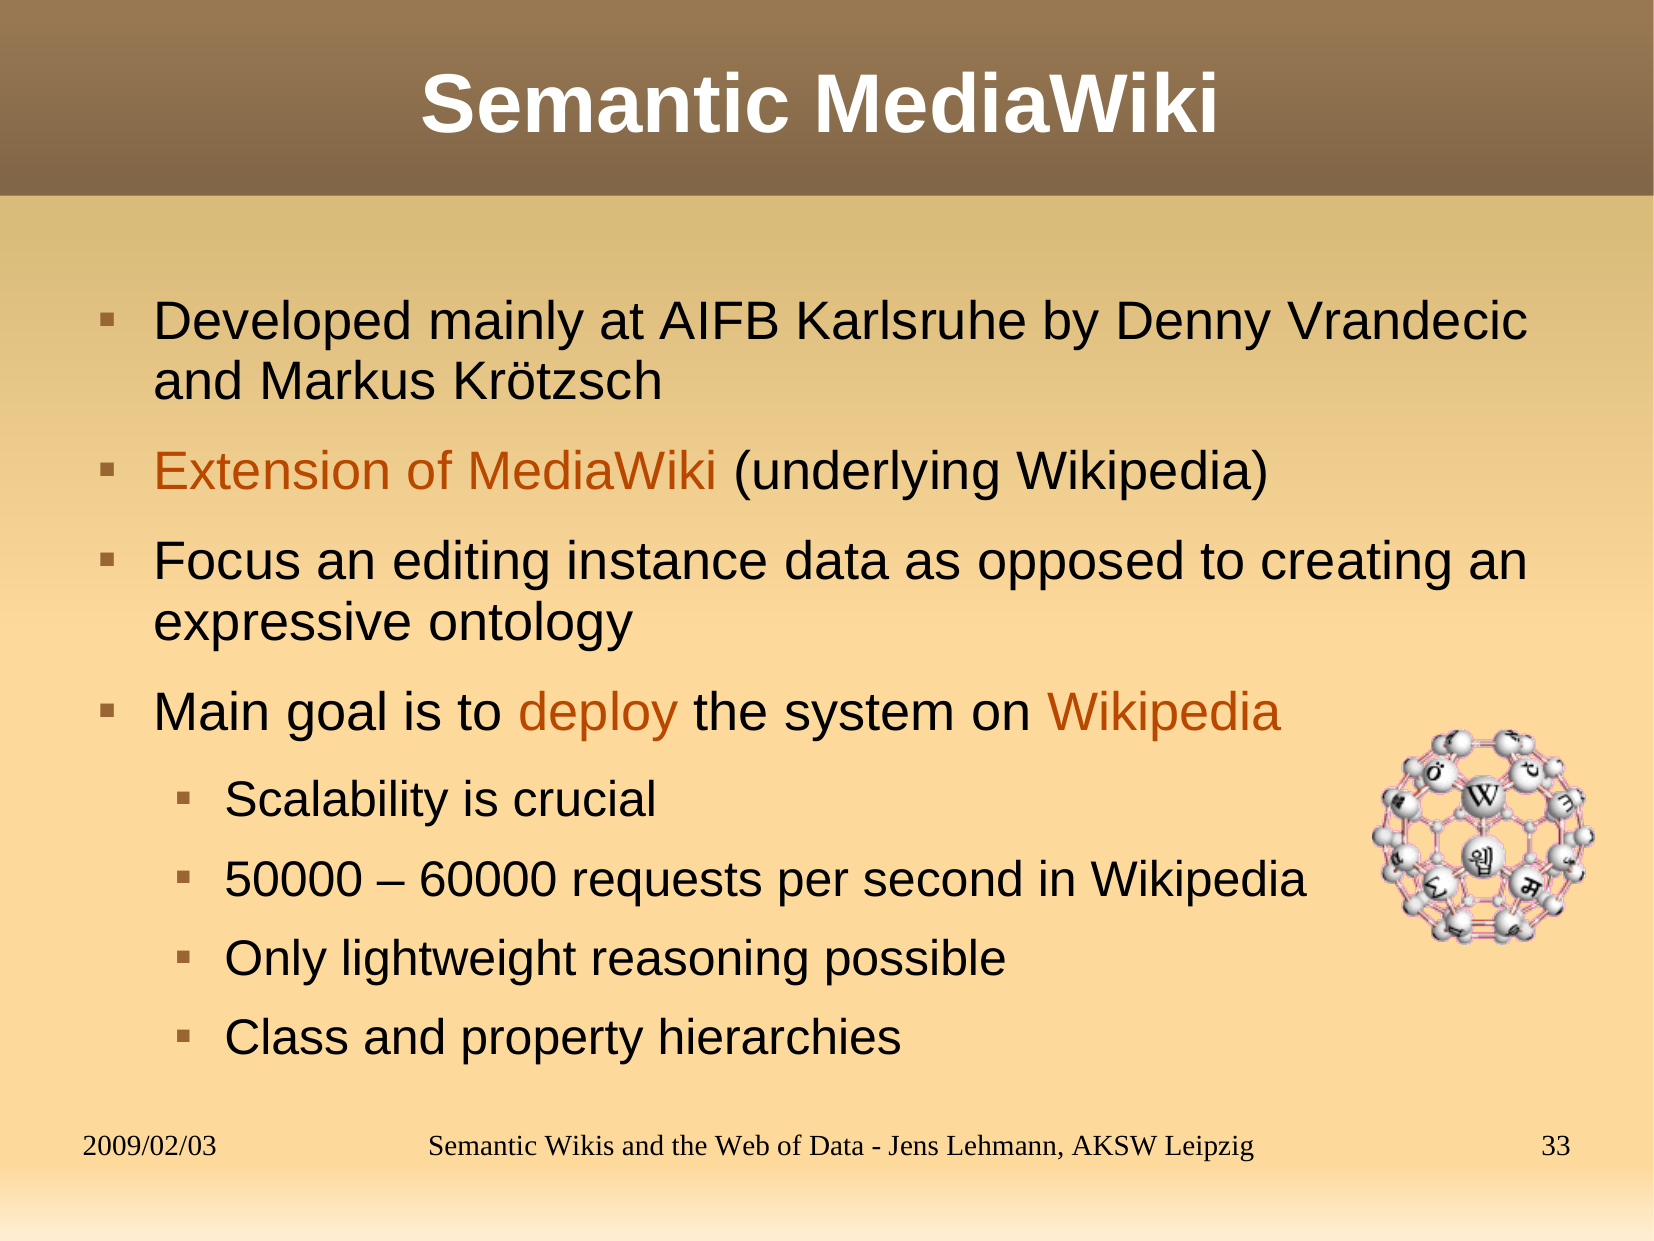

# Semantic MediaWiki
Developed mainly at AIFB Karlsruhe by Denny Vrandecic and Markus Krötzsch
Extension of MediaWiki (underlying Wikipedia)
Focus an editing instance data as opposed to creating an expressive ontology
Main goal is to deploy the system on Wikipedia
Scalability is crucial
50000 – 60000 requests per second in Wikipedia
Only lightweight reasoning possible
Class and property hierarchies
2009/02/03
Semantic Wikis and the Web of Data - Jens Lehmann, AKSW Leipzig
33